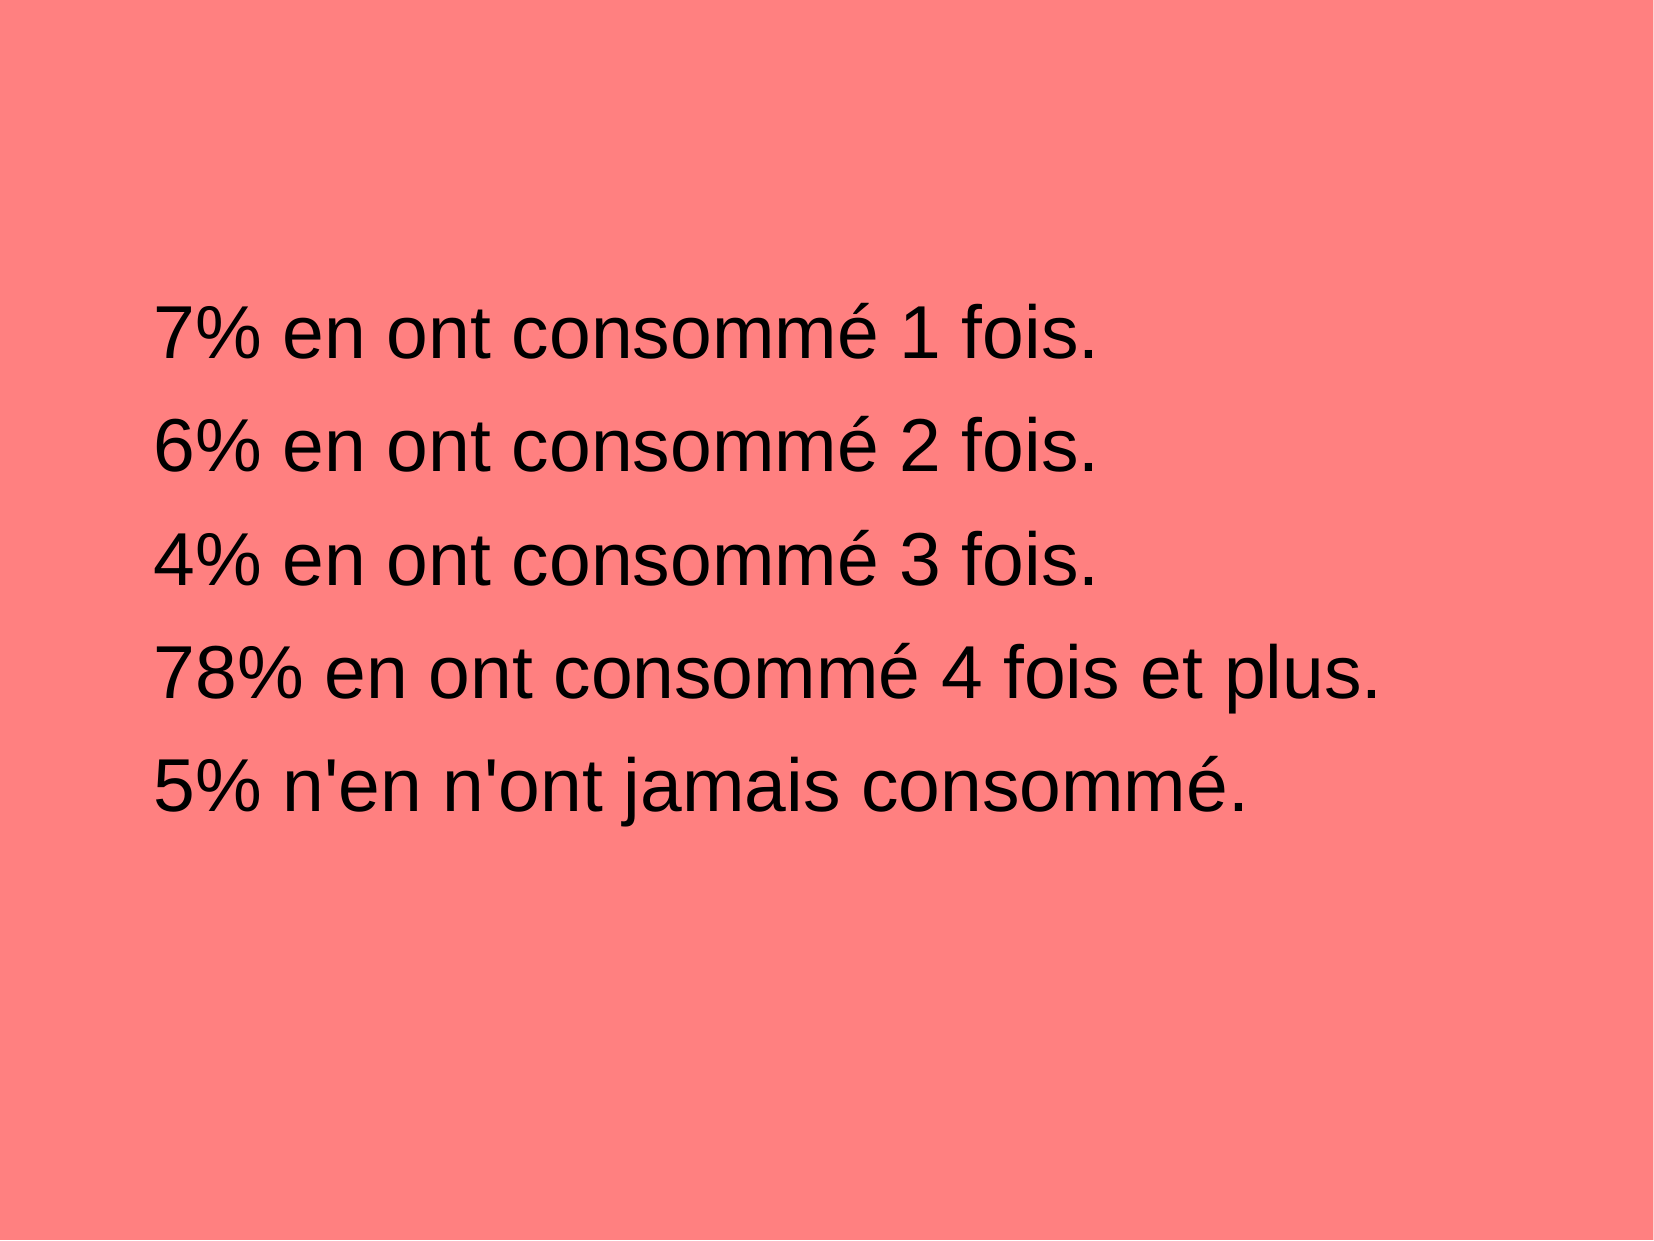

#
7% en ont consommé 1 fois.
6% en ont consommé 2 fois.
4% en ont consommé 3 fois.
78% en ont consommé 4 fois et plus.
5% n'en n'ont jamais consommé.